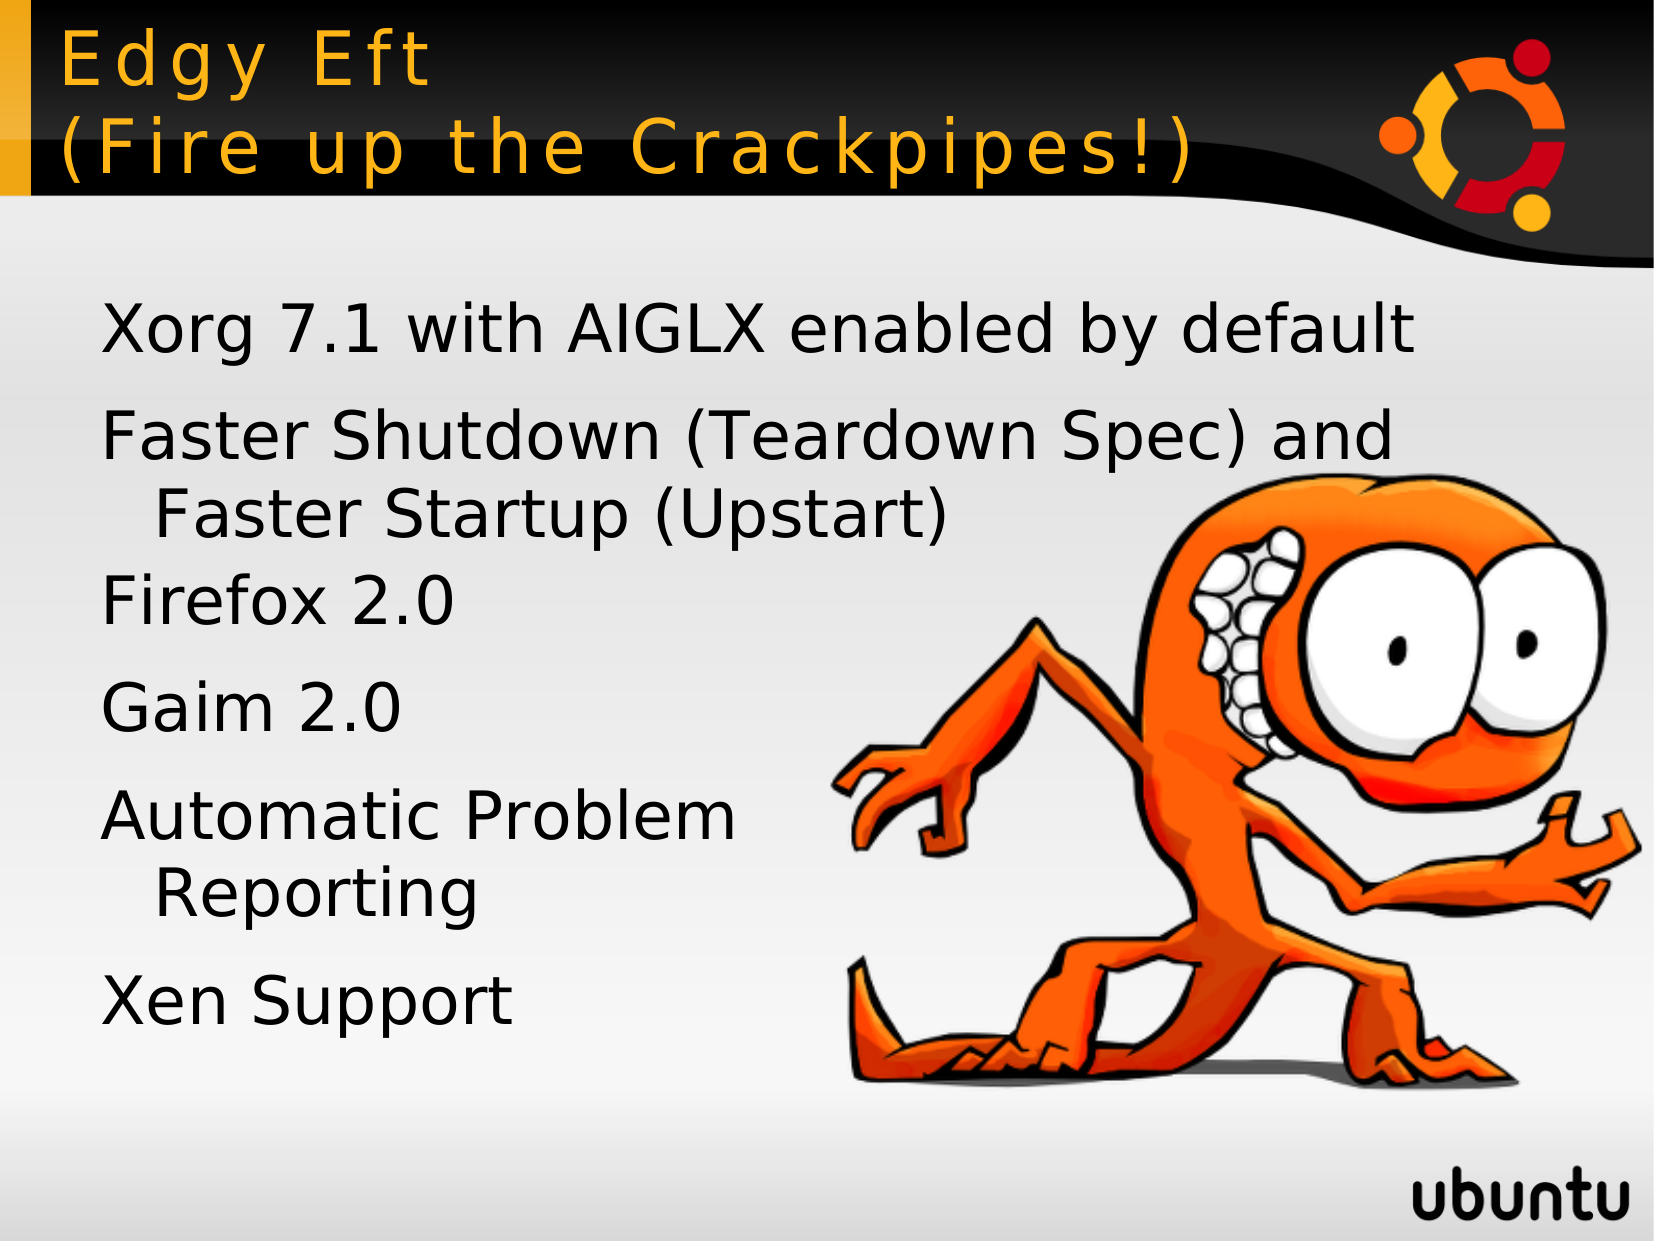

# Edgy Eft (Fire up the Crackpipes!)
Xorg 7.1 with AIGLX enabled by default
Faster Shutdown (Teardown Spec) and Faster Startup (Upstart)
Firefox 2.0
Gaim 2.0
Automatic Problem Reporting
Xen Support